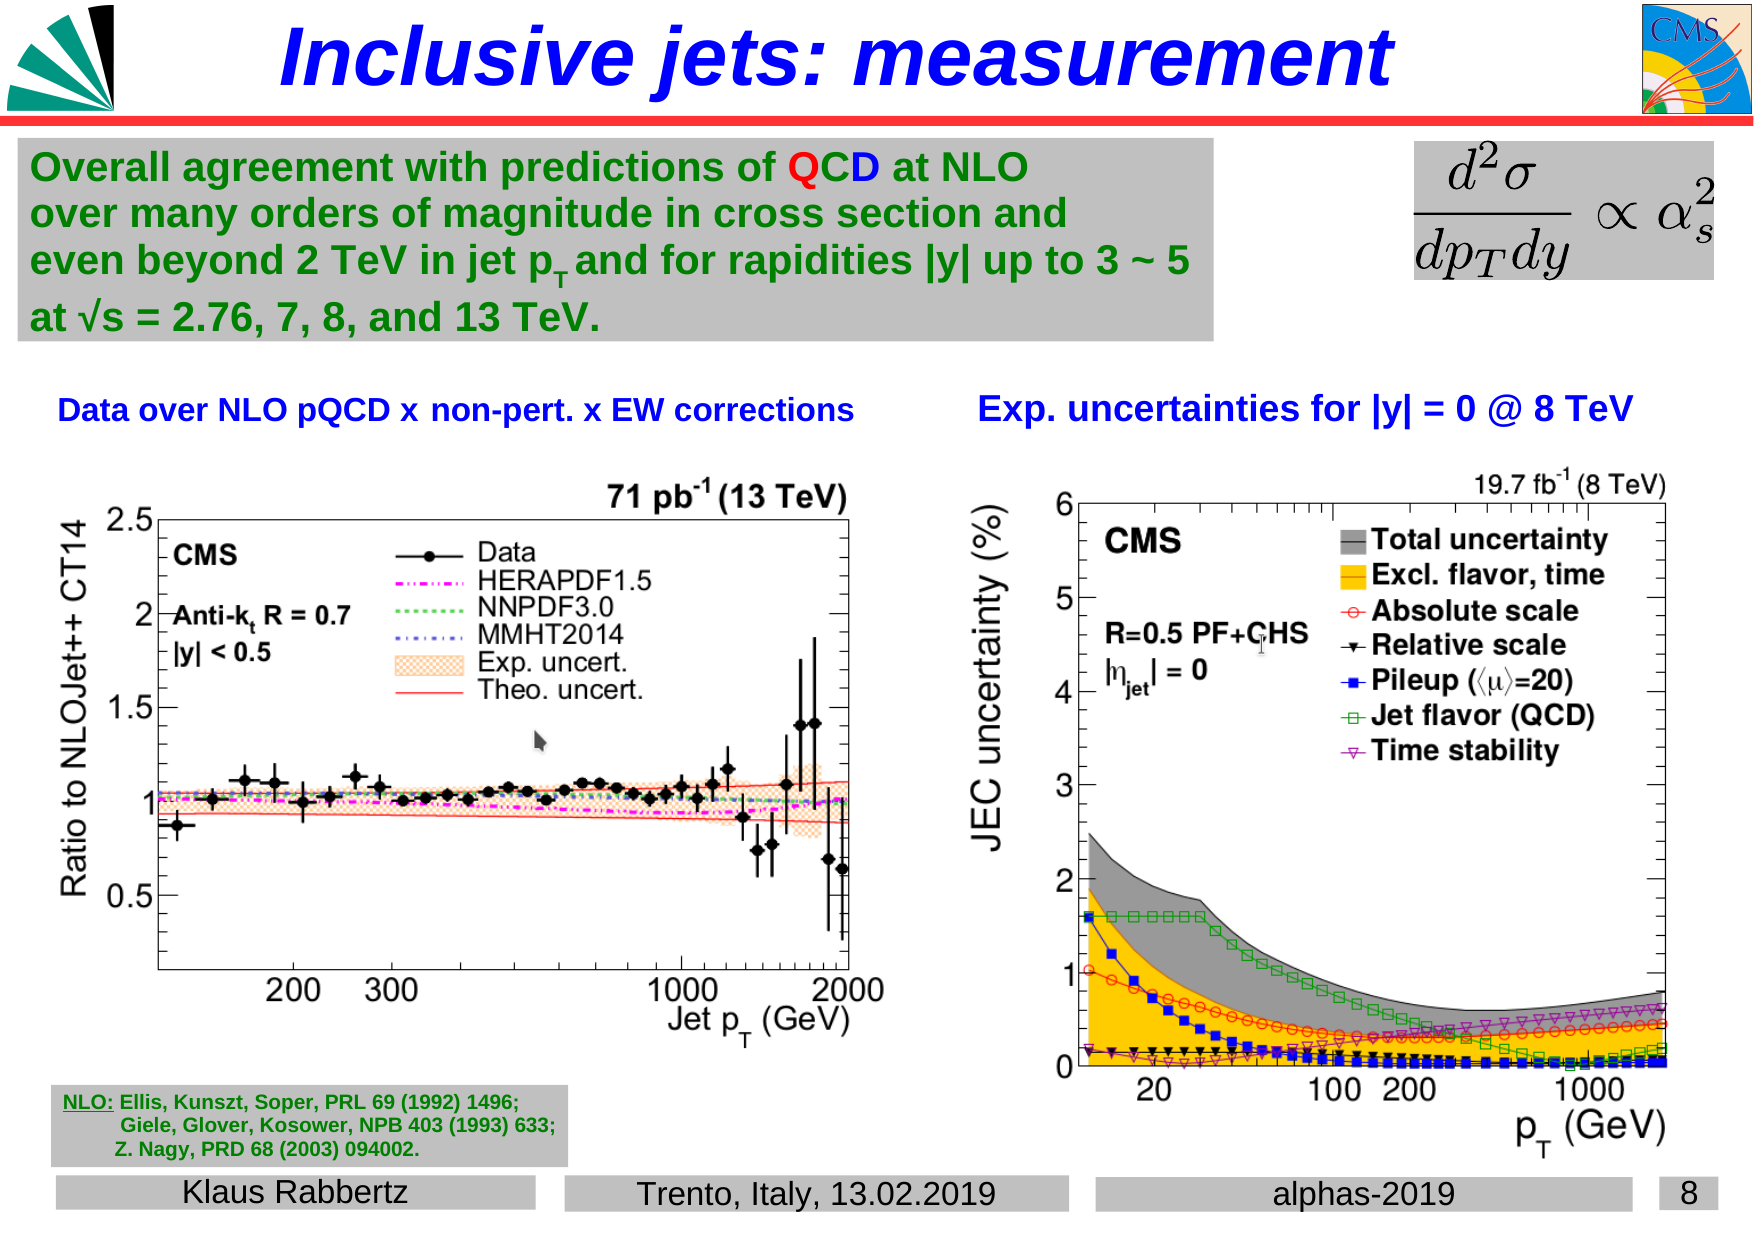

# Inclusive jets: measurement
Overall agreement with predictions of QCD at NLO
over many orders of magnitude in cross section and
even beyond 2 TeV in jet pT and for rapidities |y| up to 3 ~ 5
at √s = 2.76, 7, 8, and 13 TeV.
Exp. uncertainties for |y| = 0 @ 8 TeV
Data over NLO pQCD x non-pert. x EW corrections
NLO: Ellis, Kunszt, Soper, PRL 69 (1992) 1496;
 Giele, Glover, Kosower, NPB 403 (1993) 633;
 Z. Nagy, PRD 68 (2003) 094002.